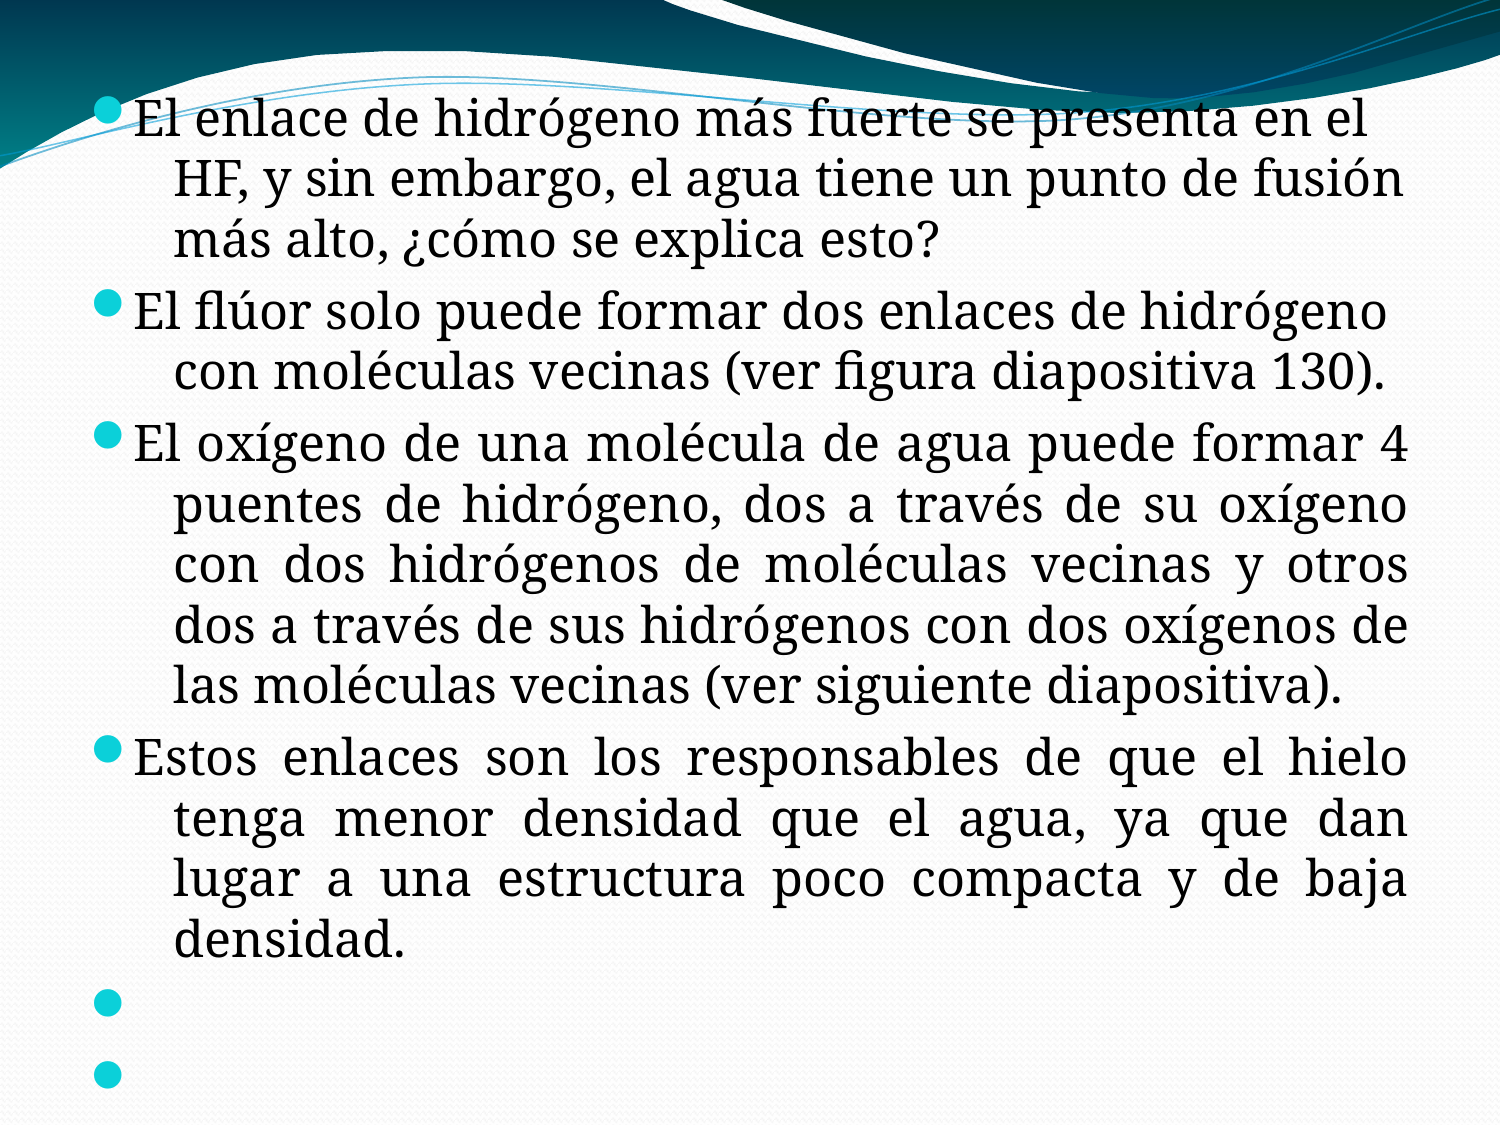

# El enlace de hidrógeno más fuerte se presenta en el HF, y sin embargo, el agua tiene un punto de fusión más alto, ¿cómo se explica esto?
El flúor solo puede formar dos enlaces de hidrógeno con moléculas vecinas (ver figura diapositiva 130).
El oxígeno de una molécula de agua puede formar 4 puentes de hidrógeno, dos a través de su oxígeno con dos hidrógenos de moléculas vecinas y otros dos a través de sus hidrógenos con dos oxígenos de las moléculas vecinas (ver siguiente diapositiva).
Estos enlaces son los responsables de que el hielo tenga menor densidad que el agua, ya que dan lugar a una estructura poco compacta y de baja densidad.